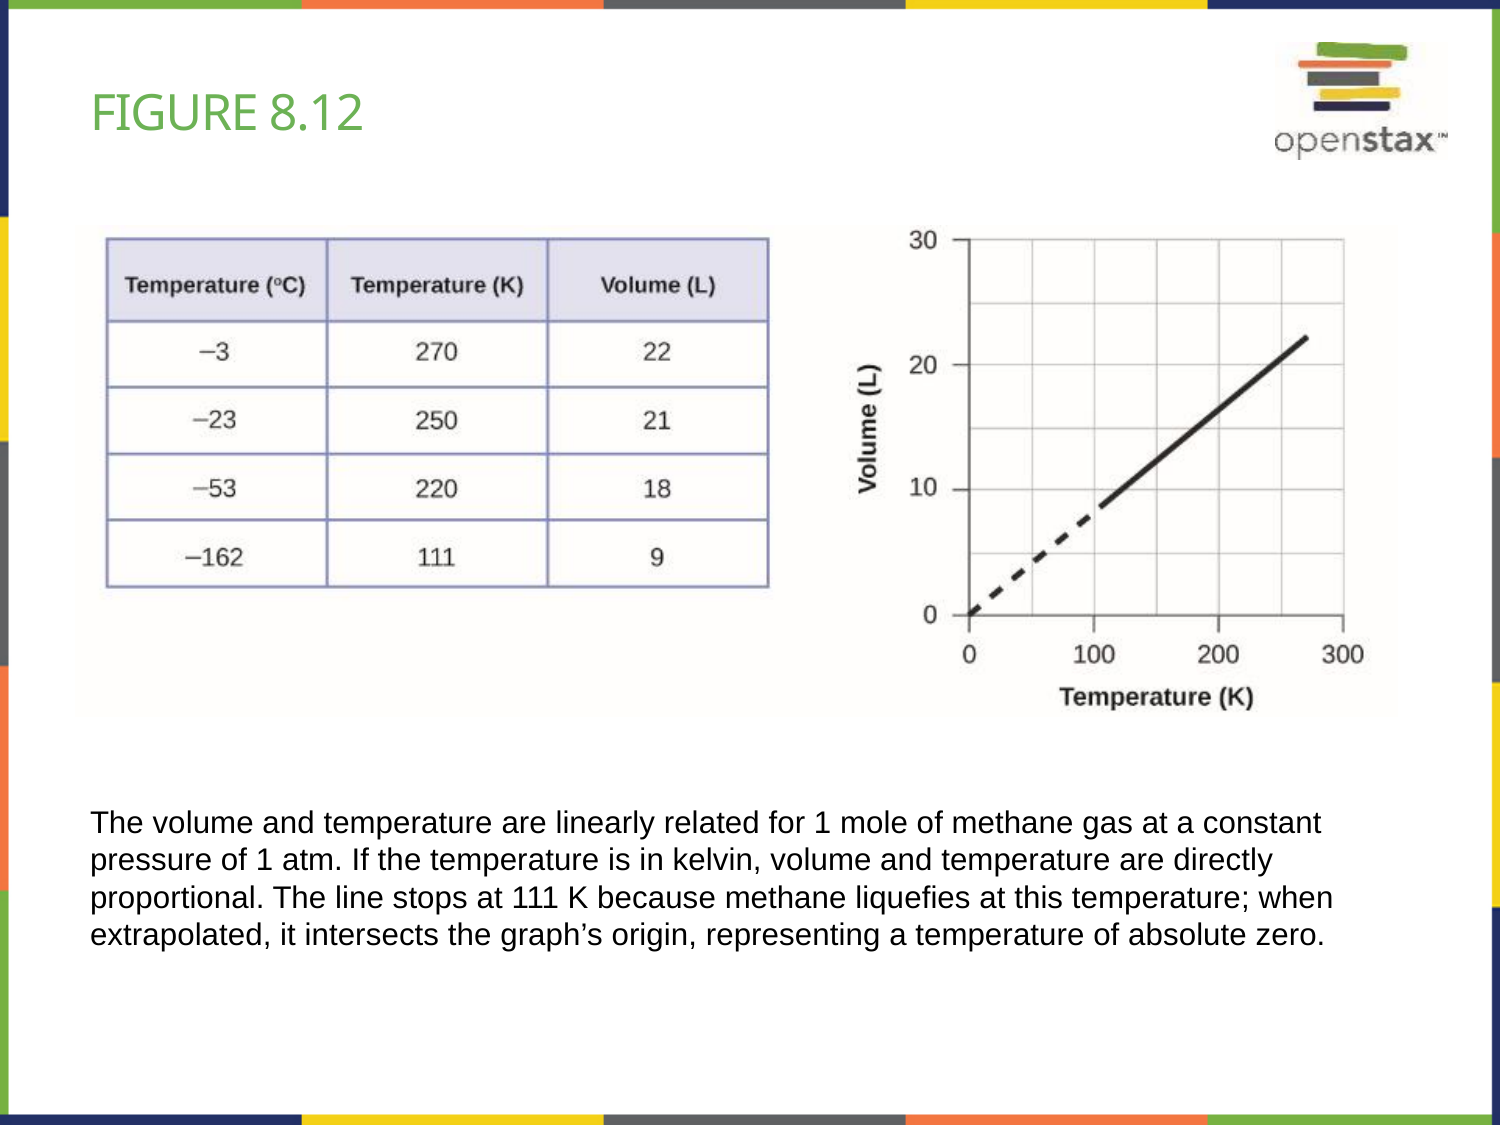

# Figure 8.12
The volume and temperature are linearly related for 1 mole of methane gas at a constant pressure of 1 atm. If the temperature is in kelvin, volume and temperature are directly proportional. The line stops at 111 K because methane liquefies at this temperature; when extrapolated, it intersects the graph’s origin, representing a temperature of absolute zero.